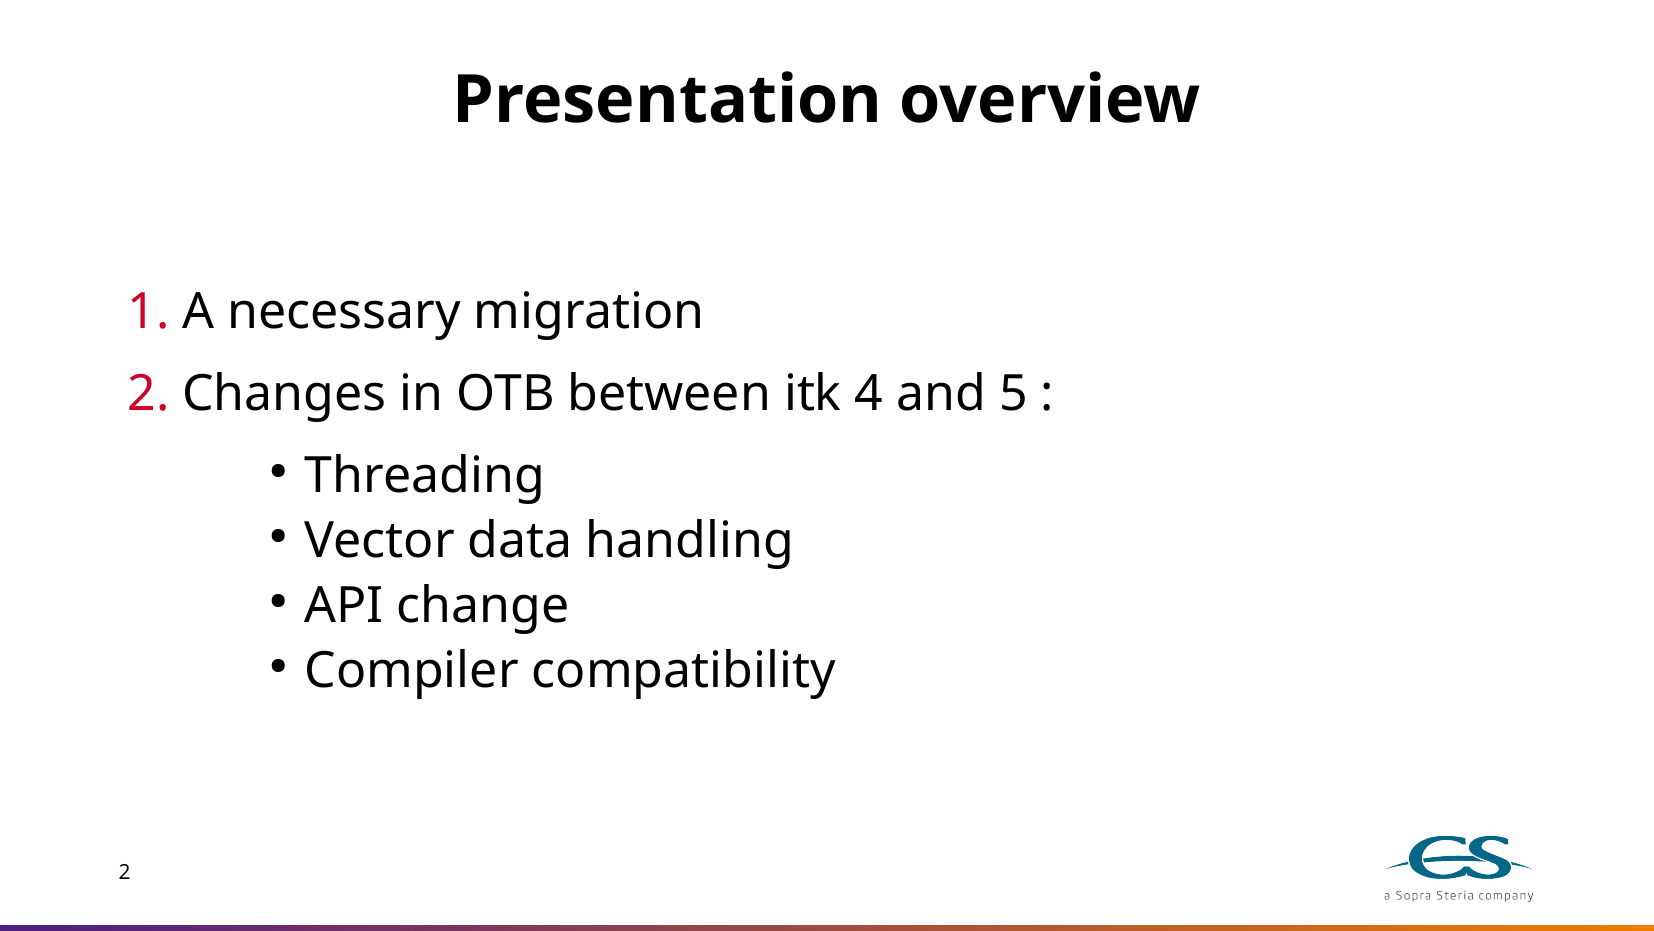

# Presentation overview
 A necessary migration
 Changes in OTB between itk 4 and 5 :
Threading
Vector data handling
API change
Compiler compatibility